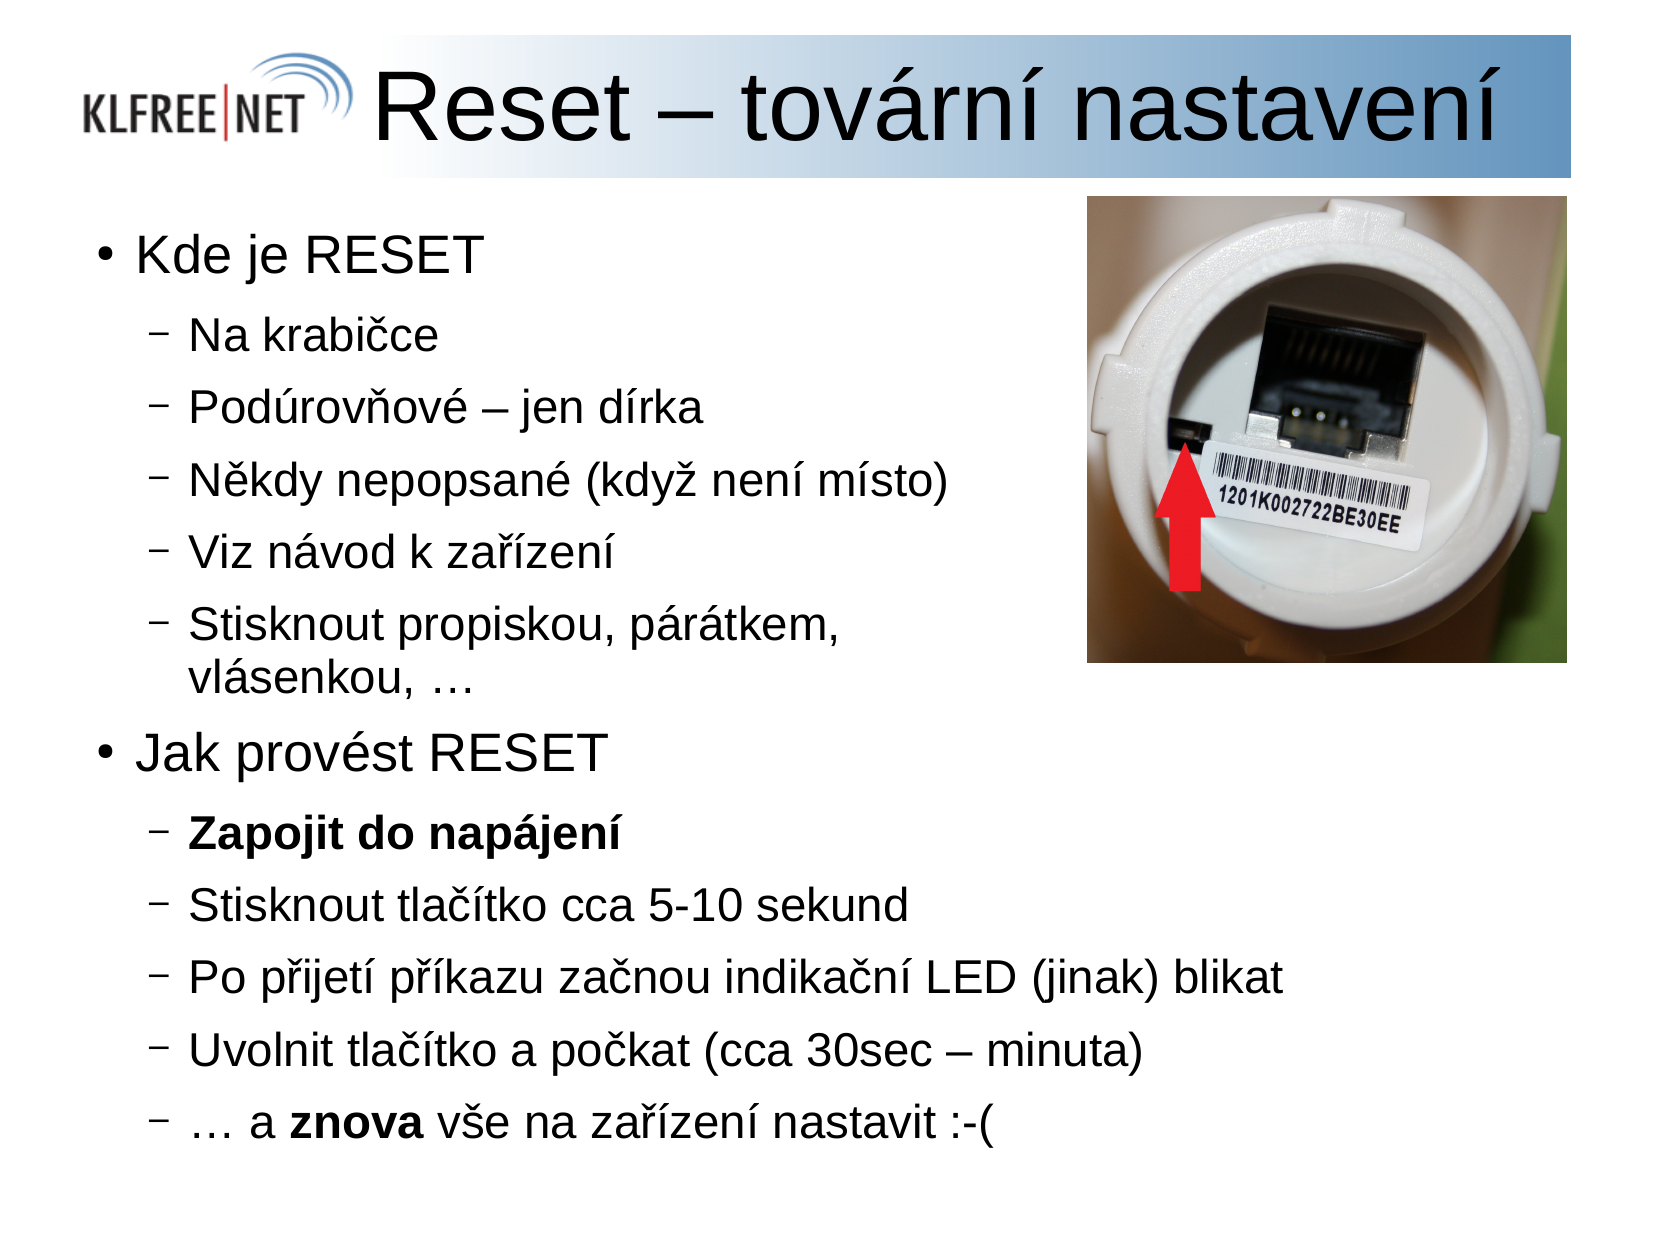

# Reset – tovární nastavení
Kde je RESET
Na krabičce
Podúrovňové – jen dírka
Někdy nepopsané (když není místo)
Viz návod k zařízení
Stisknout propiskou, párátkem,
vlásenkou, …
Jak provést RESET
Zapojit do napájení
Stisknout tlačítko cca 5-10 sekund
Po přijetí příkazu začnou indikační LED (jinak) blikat
Uvolnit tlačítko a počkat (cca 30sec – minuta)
… a znova vše na zařízení nastavit :-(